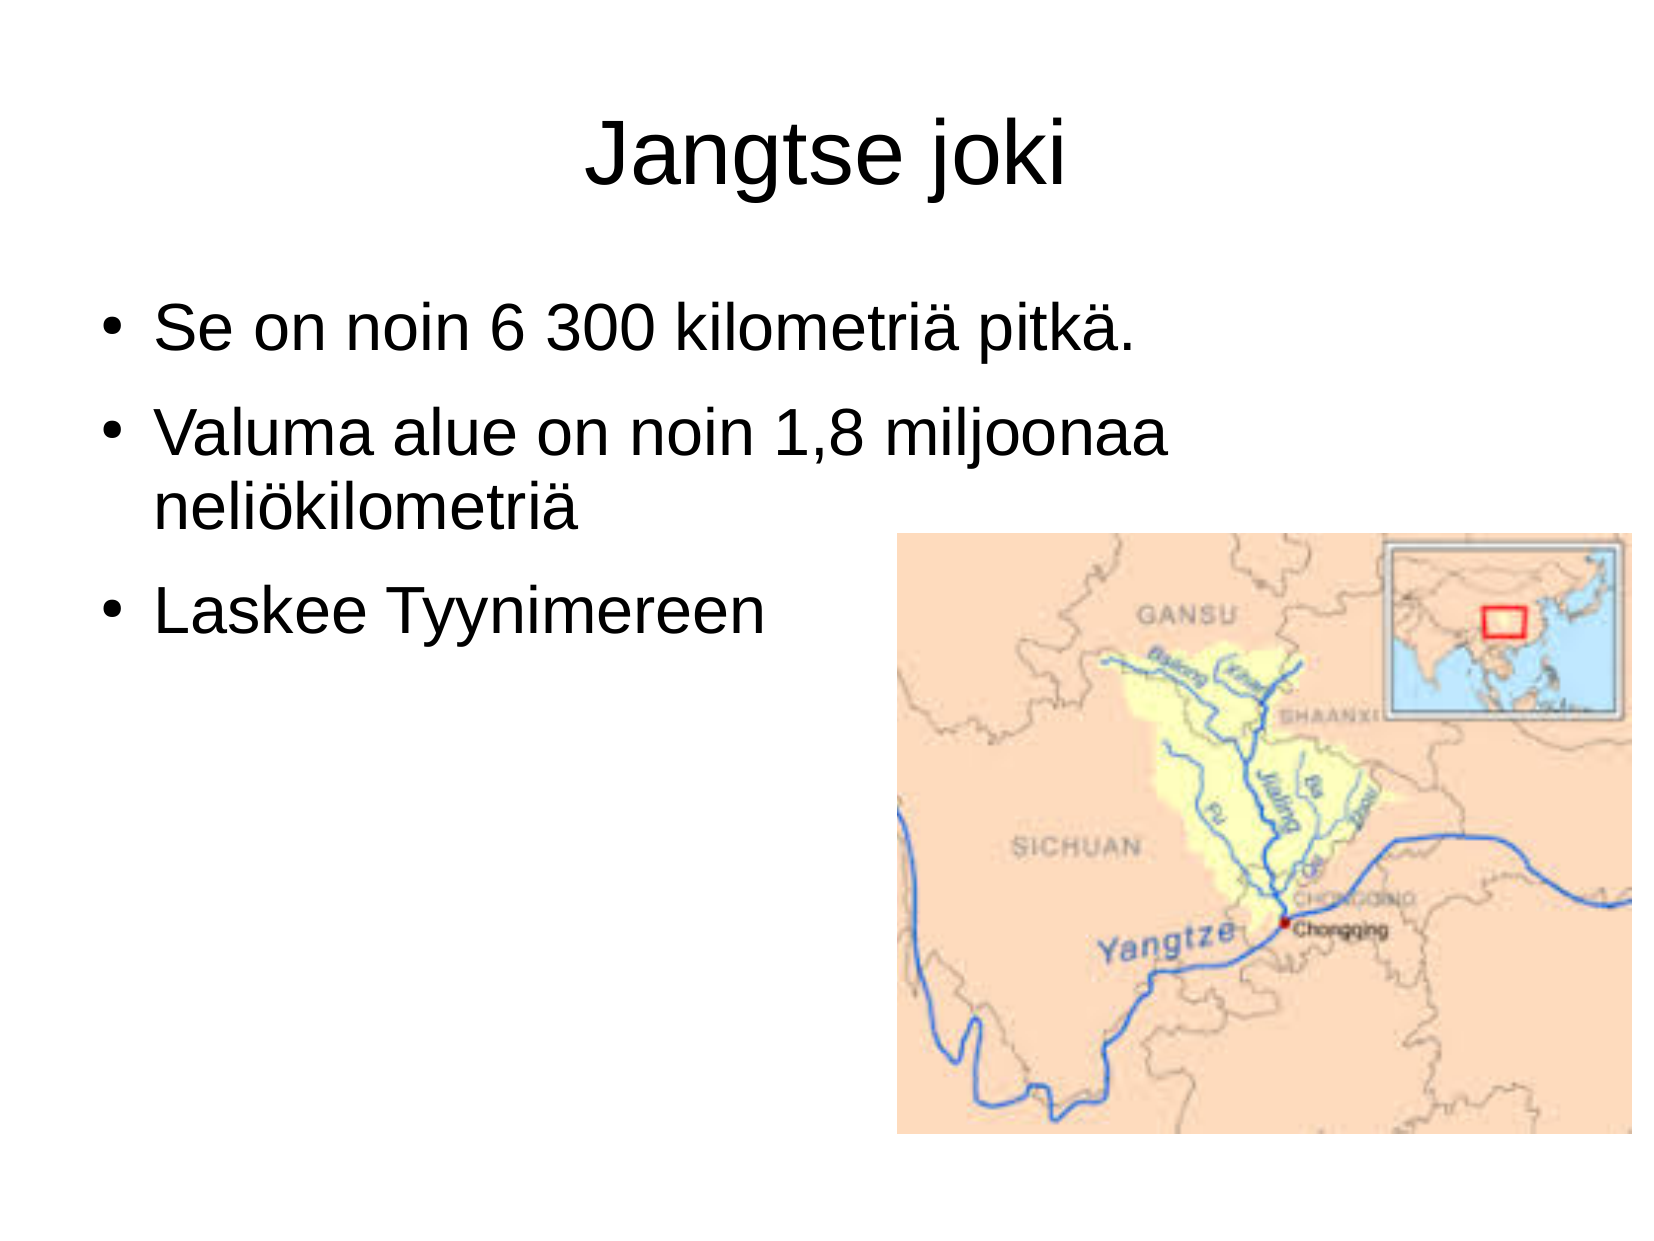

# Jangtse joki
Se on noin 6 300 kilometriä pitkä.
Valuma alue on noin 1,8 miljoonaa neliökilometriä
Laskee Tyynimereen